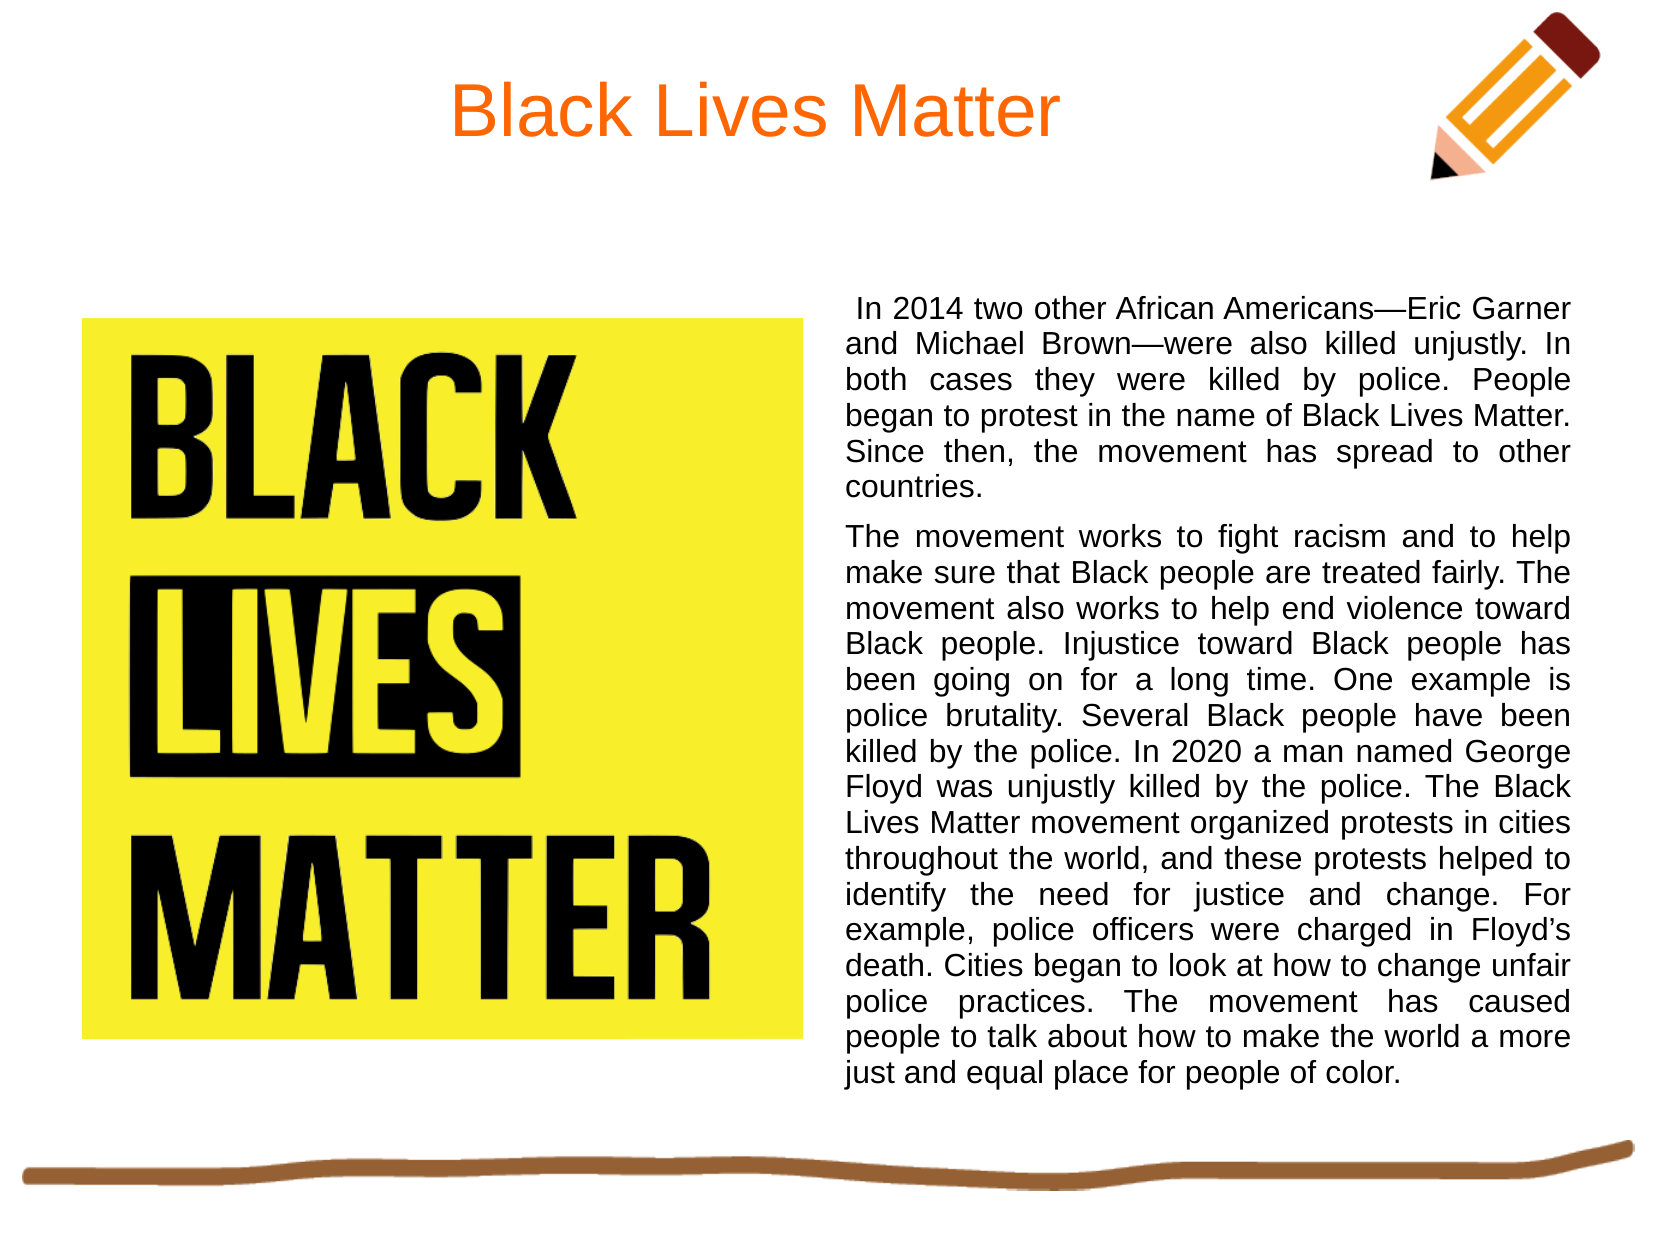

# Black Lives Matter
 In 2014 two other African Americans—Eric Garner and Michael Brown—were also killed unjustly. In both cases they were killed by police. People began to protest in the name of Black Lives Matter. Since then, the movement has spread to other countries.
The movement works to fight racism and to help make sure that Black people are treated fairly. The movement also works to help end violence toward Black people. Injustice toward Black people has been going on for a long time. One example is police brutality. Several Black people have been killed by the police. In 2020 a man named George Floyd was unjustly killed by the police. The Black Lives Matter movement organized protests in cities throughout the world, and these protests helped to identify the need for justice and change. For example, police officers were charged in Floyd’s death. Cities began to look at how to change unfair police practices. The movement has caused people to talk about how to make the world a more just and equal place for people of color.